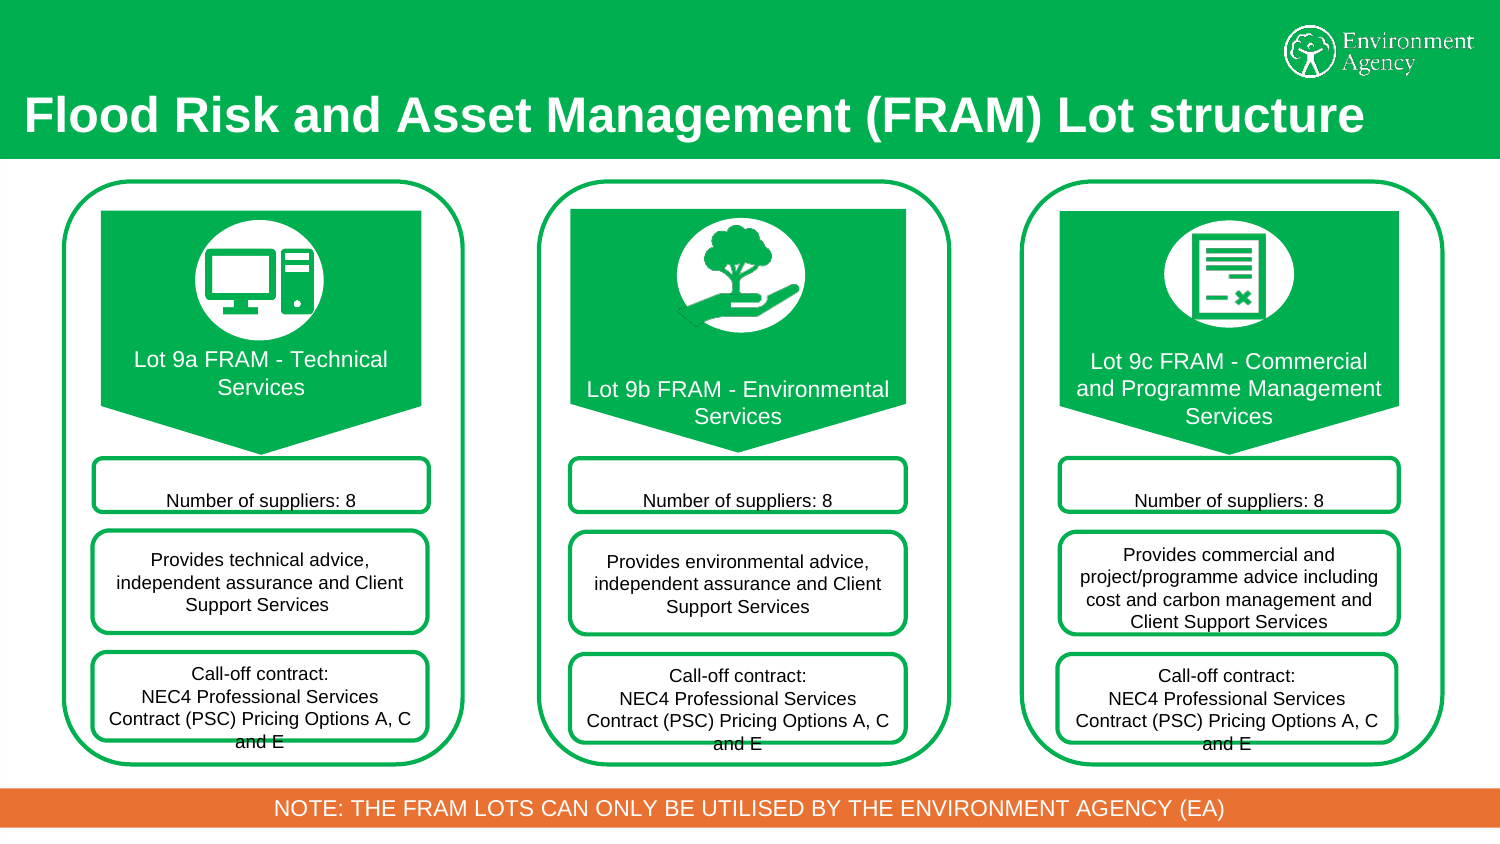

Flood Risk and Asset Management (FRAM) Lot structure
Lot 9b FRAM - Environmental Services
Lot 9a FRAM - Technical Services
Lot 9c FRAM - Commercial and Programme Management Services
Number of suppliers: 8
Number of suppliers: 8
Number of suppliers: 8
Provides technical advice, independent assurance and Client Support Services
Provides environmental advice, independent assurance and Client Support Services
Provides commercial and project/programme advice including cost and carbon management and Client Support Services
Call-off contract:
NEC4 Professional Services Contract (PSC) Pricing Options A, C and E
Call-off contract:
NEC4 Professional Services Contract (PSC) Pricing Options A, C and E
Call-off contract:
NEC4 Professional Services Contract (PSC) Pricing Options A, C and E
NOTE: THE FRAM LOTS CAN ONLY BE UTILISED BY THE ENVIRONMENT AGENCY (EA)